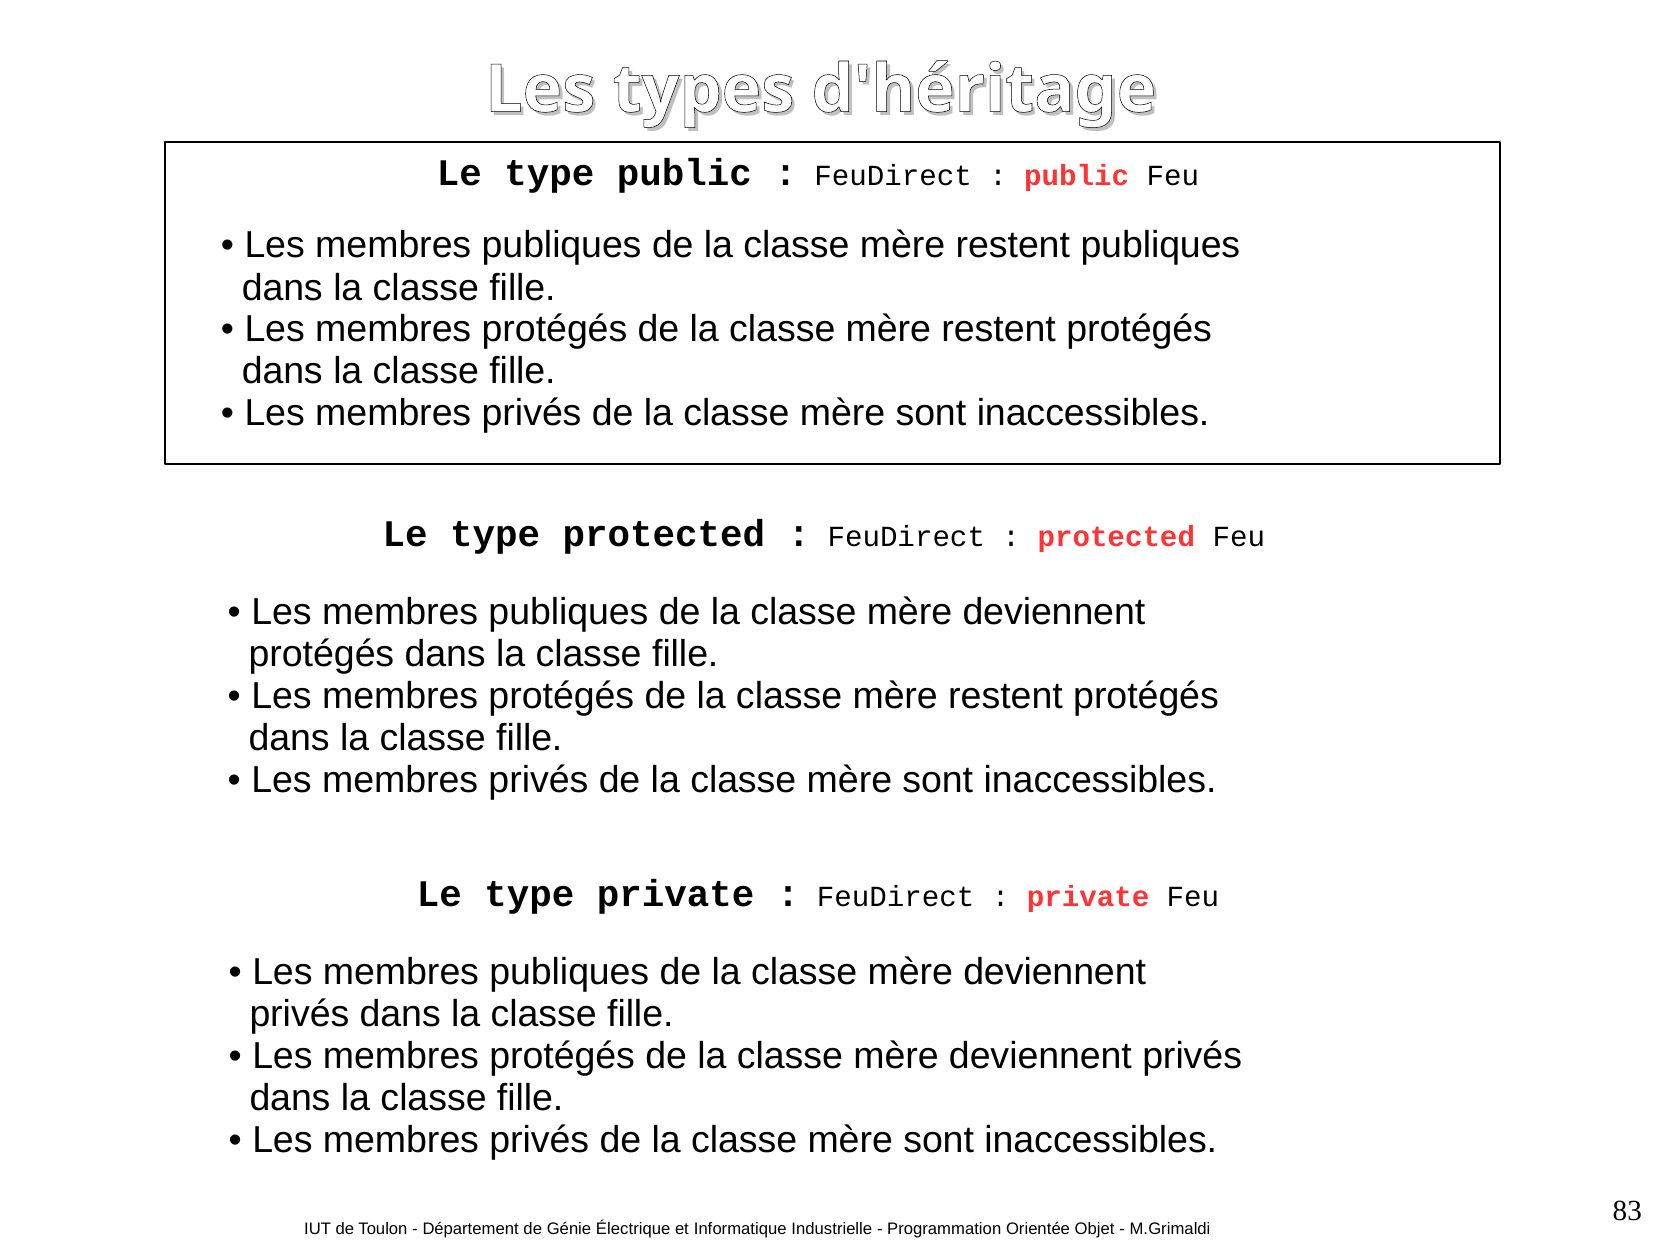

# Les types d'héritage
Le type public : FeuDirect : public Feu
• Les membres publiques de la classe mère restent publiques
 dans la classe fille.
• Les membres protégés de la classe mère restent protégés
 dans la classe fille.
• Les membres privés de la classe mère sont inaccessibles.
Le type protected : FeuDirect : protected Feu
• Les membres publiques de la classe mère deviennent
 protégés dans la classe fille.
• Les membres protégés de la classe mère restent protégés
 dans la classe fille.
• Les membres privés de la classe mère sont inaccessibles.
Le type private : FeuDirect : private Feu
• Les membres publiques de la classe mère deviennent
 privés dans la classe fille.
• Les membres protégés de la classe mère deviennent privés
 dans la classe fille.
• Les membres privés de la classe mère sont inaccessibles.